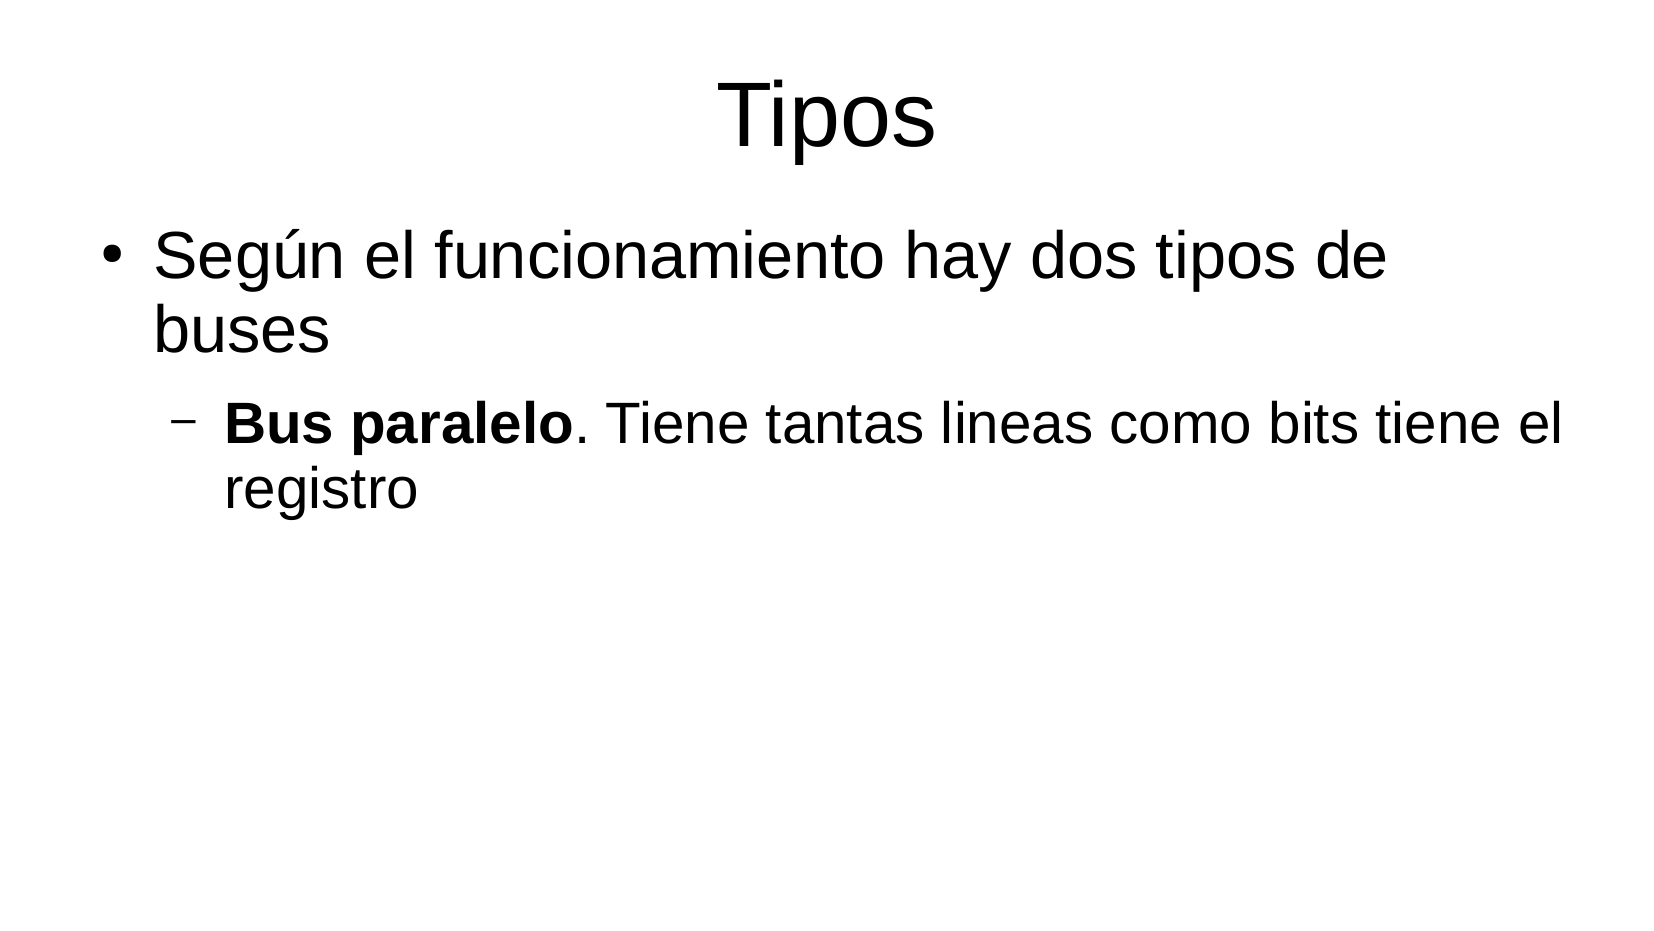

# Tipos
Según el funcionamiento hay dos tipos de buses
Bus paralelo. Tiene tantas lineas como bits tiene el registro